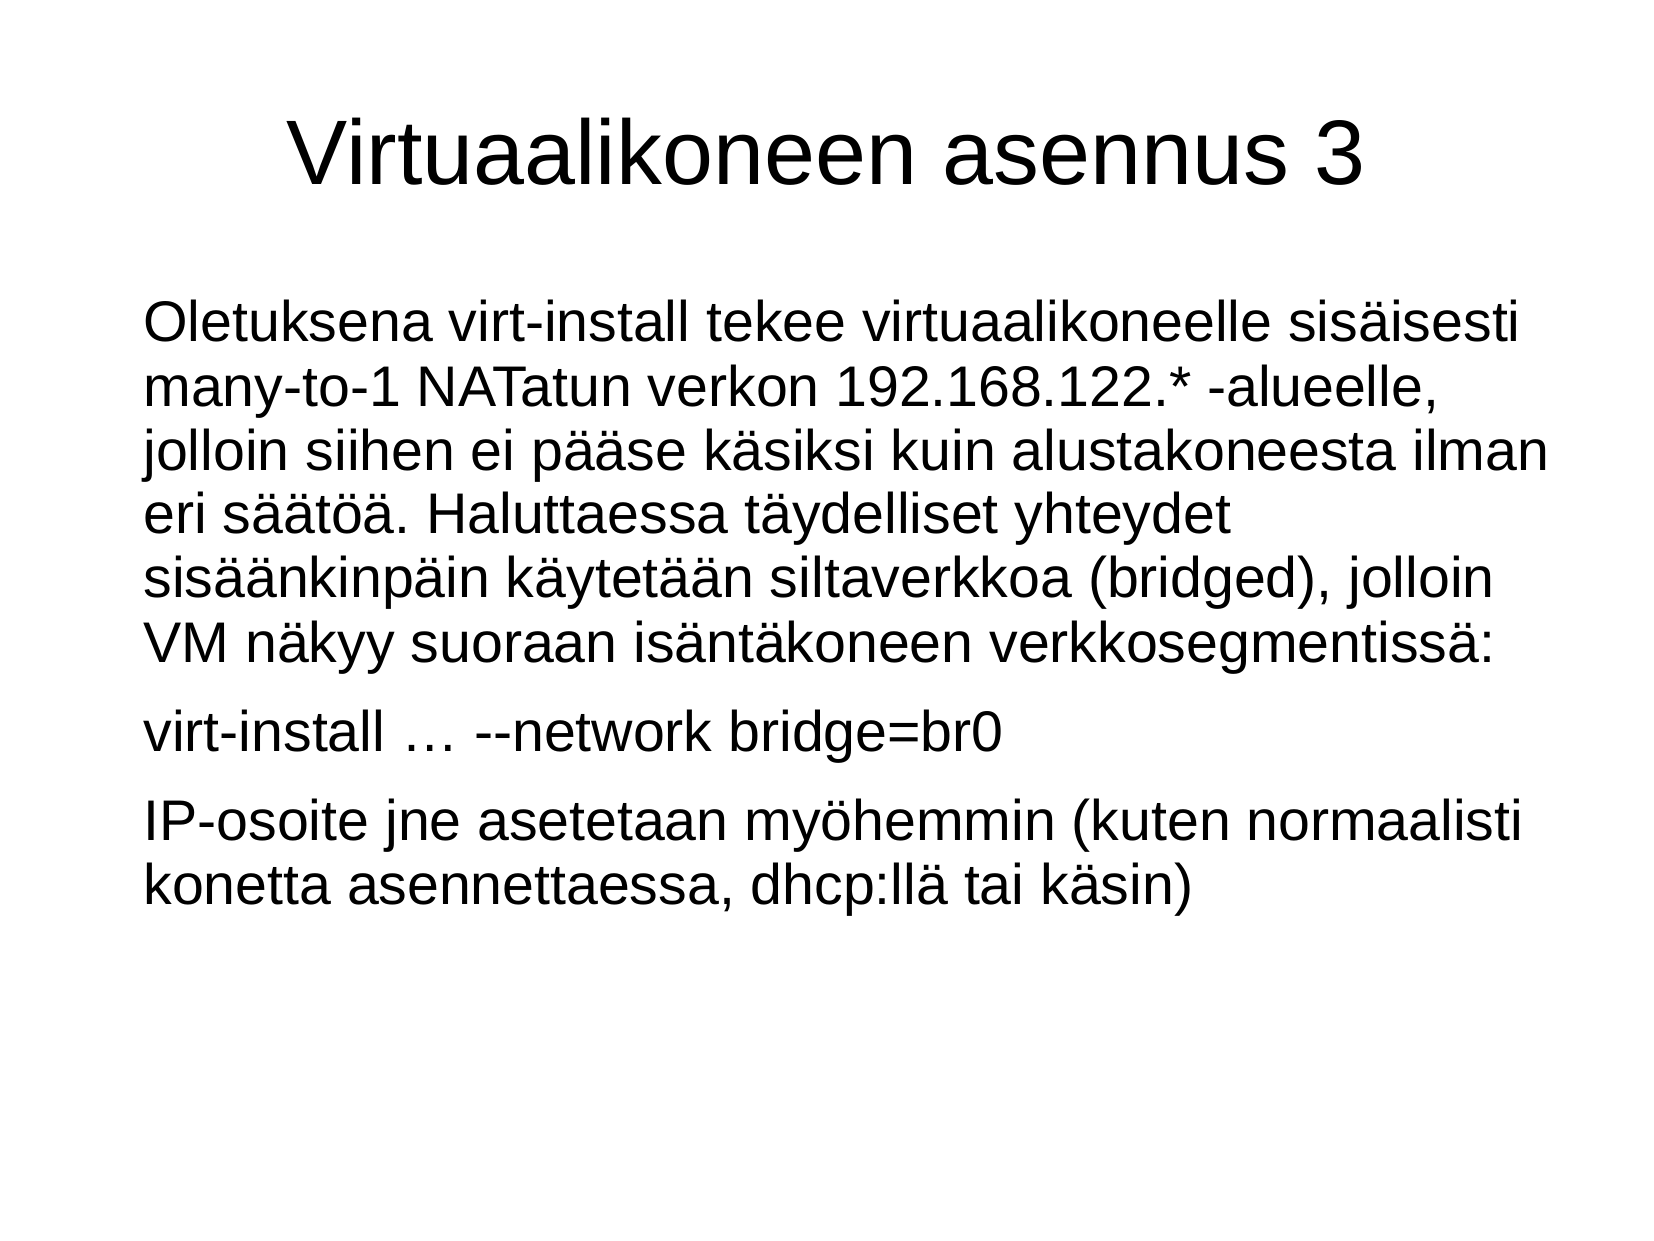

# Virtuaalikoneen asennus 3
Oletuksena virt-install tekee virtuaalikoneelle sisäisesti many-to-1 NATatun verkon 192.168.122.* -alueelle, jolloin siihen ei pääse käsiksi kuin alustakoneesta ilman eri säätöä. Haluttaessa täydelliset yhteydet sisäänkinpäin käytetään siltaverkkoa (bridged), jolloin VM näkyy suoraan isäntäkoneen verkkosegmentissä:
virt-install … --network bridge=br0
IP-osoite jne asetetaan myöhemmin (kuten normaalisti konetta asennettaessa, dhcp:llä tai käsin)